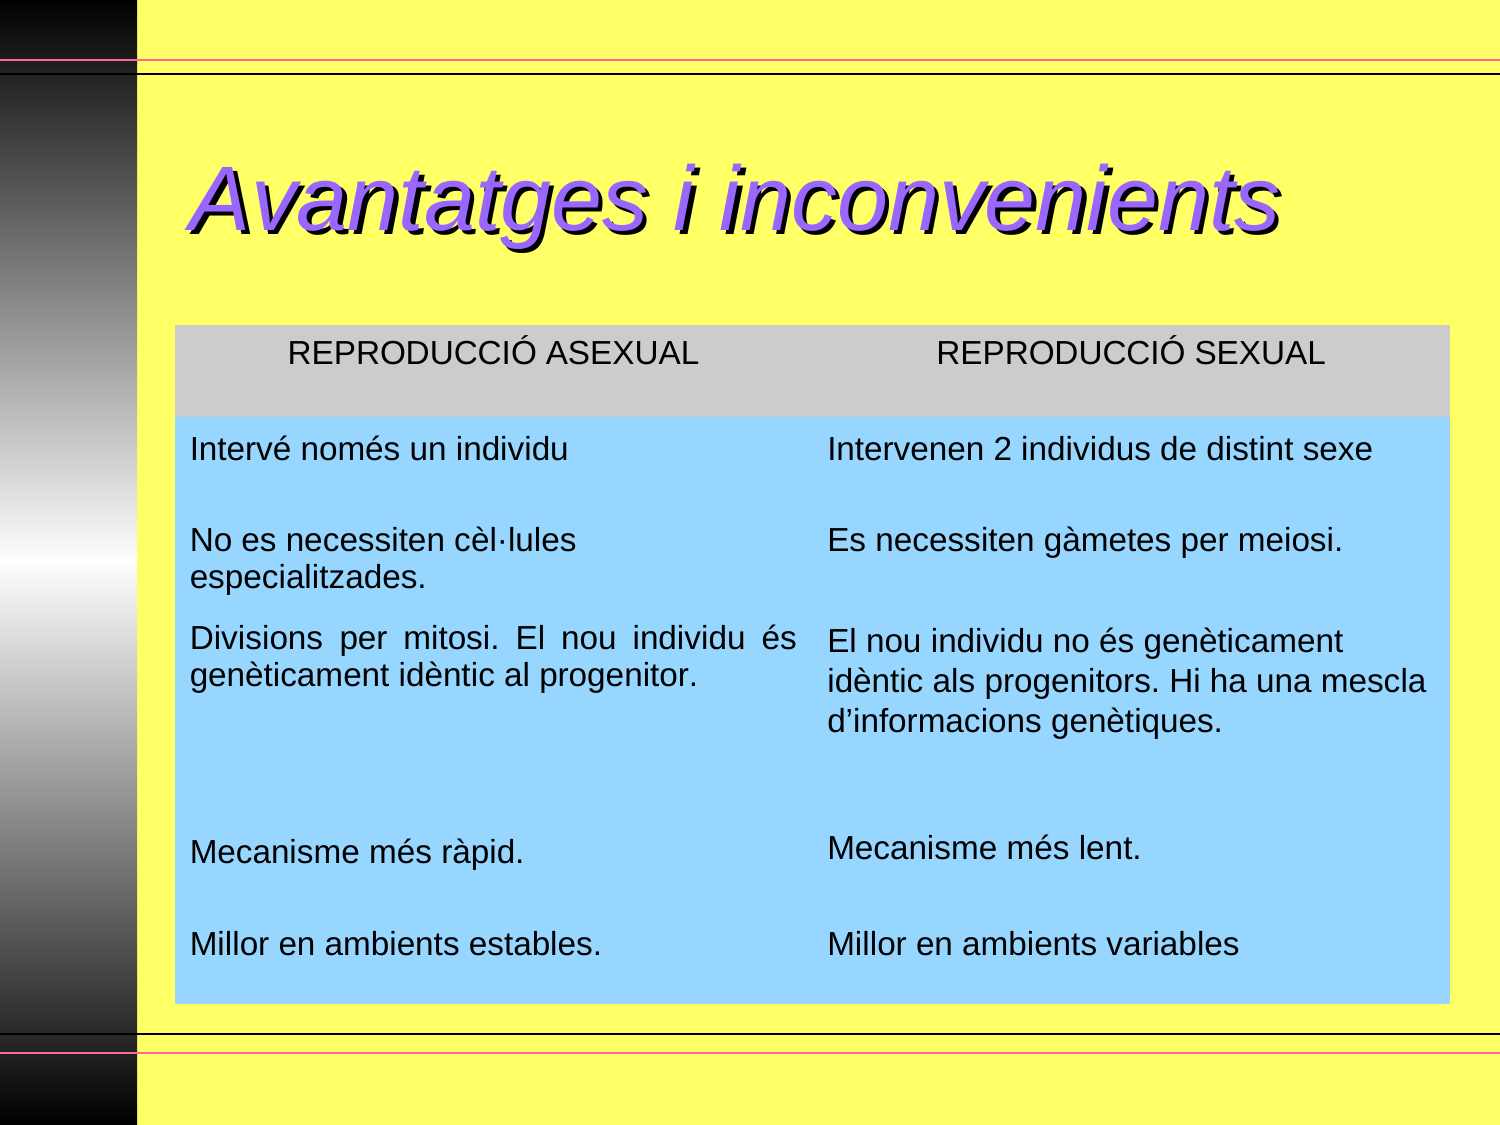

# Avantatges i inconvenients
| REPRODUCCIÓ ASEXUAL | REPRODUCCIÓ SEXUAL |
| --- | --- |
| Intervé només un individu | Intervenen 2 individus de distint sexe |
| No es necessiten cèl·lules especialitzades. | Es necessiten gàmetes per meiosi. |
| Divisions per mitosi. El nou individu és genèticament idèntic al progenitor. | El nou individu no és genèticament idèntic als progenitors. Hi ha una mescla d’informacions genètiques. |
| Mecanisme més ràpid. | Mecanisme més lent. |
| Millor en ambients estables. | Millor en ambients variables |